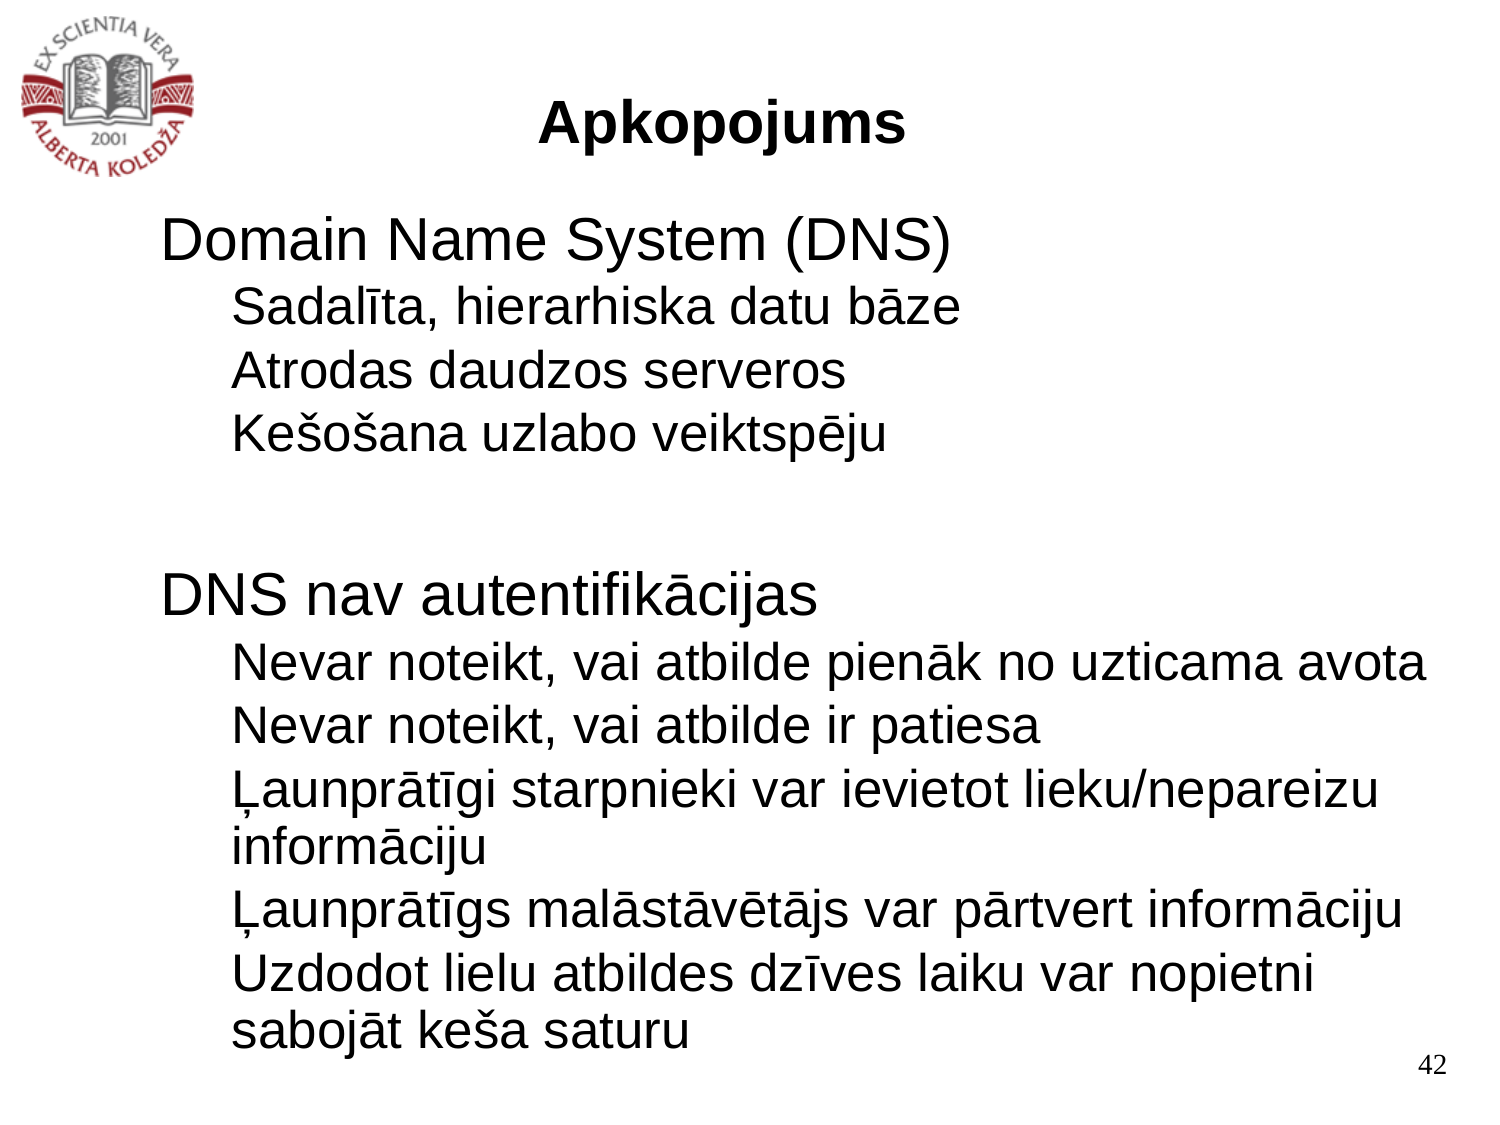

# Apkopojums
Domain Name System (DNS)
Sadalīta, hierarhiska datu bāze
Atrodas daudzos serveros
Kešošana uzlabo veiktspēju
DNS nav autentifikācijas
Nevar noteikt, vai atbilde pienāk no uzticama avota
Nevar noteikt, vai atbilde ir patiesa
Ļaunprātīgi starpnieki var ievietot lieku/nepareizu informāciju
Ļaunprātīgs malāstāvētājs var pārtvert informāciju
Uzdodot lielu atbildes dzīves laiku var nopietni sabojāt keša saturu